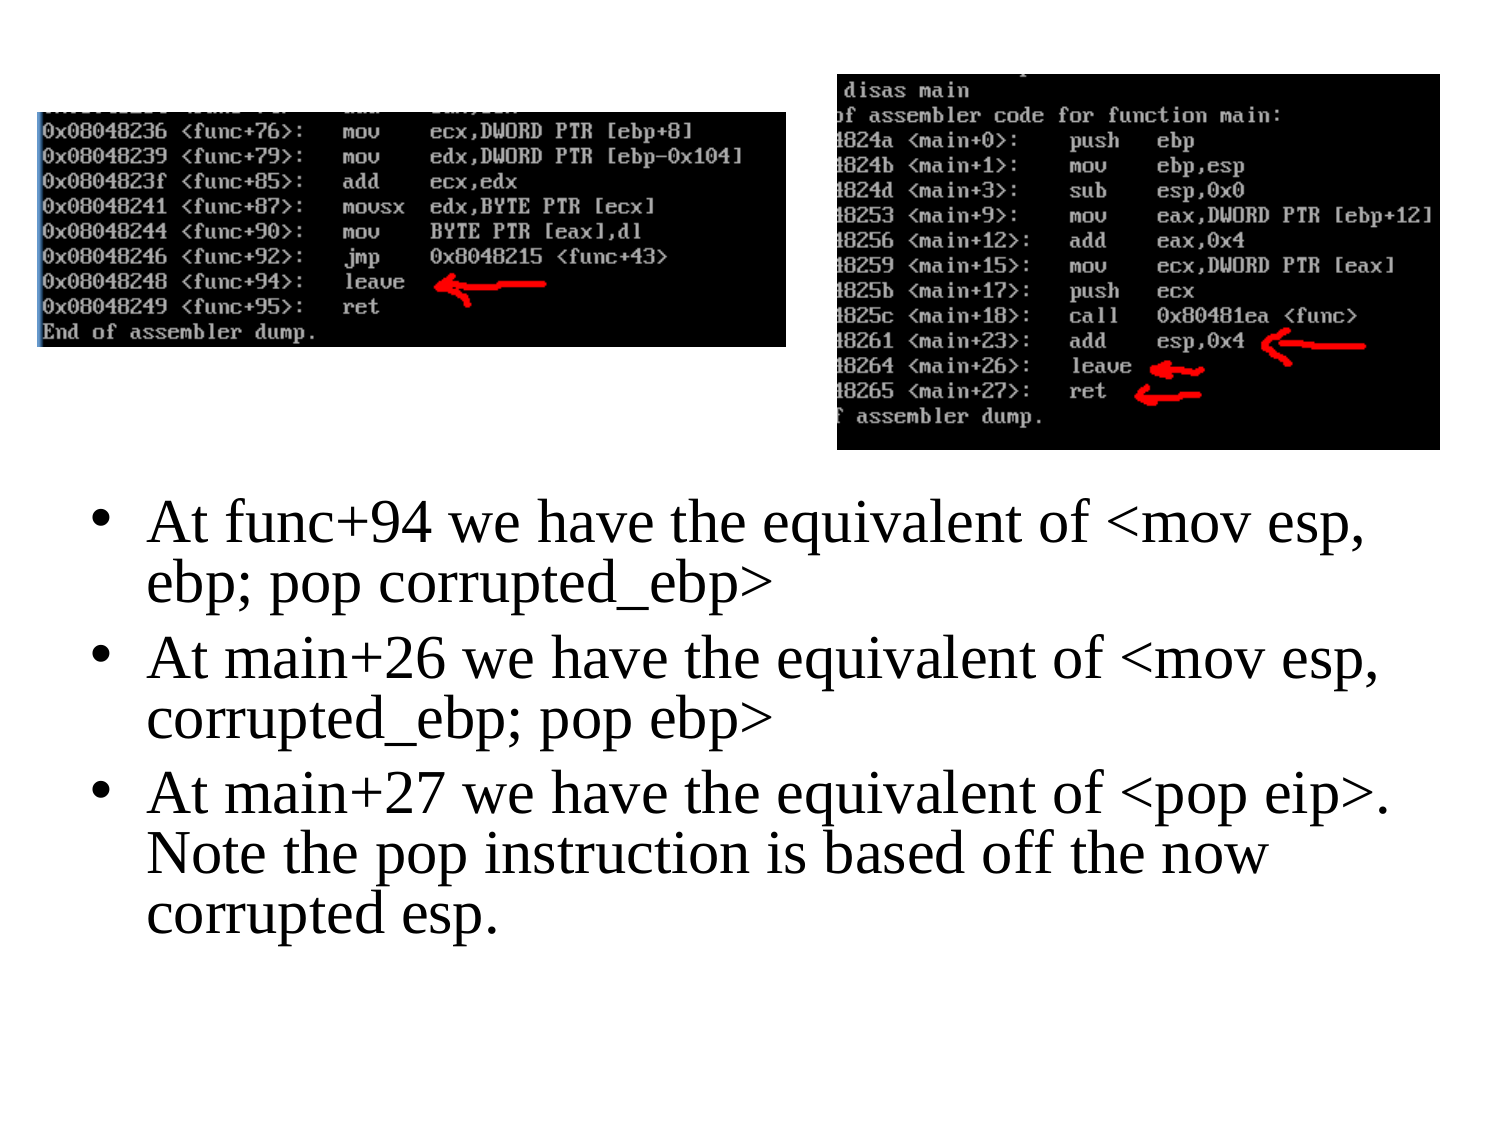

# At func+94 we have the equivalent of <mov esp, ebp; pop corrupted_ebp>
At main+26 we have the equivalent of <mov esp, corrupted_ebp; pop ebp>
At main+27 we have the equivalent of <pop eip>. Note the pop instruction is based off the now corrupted esp.